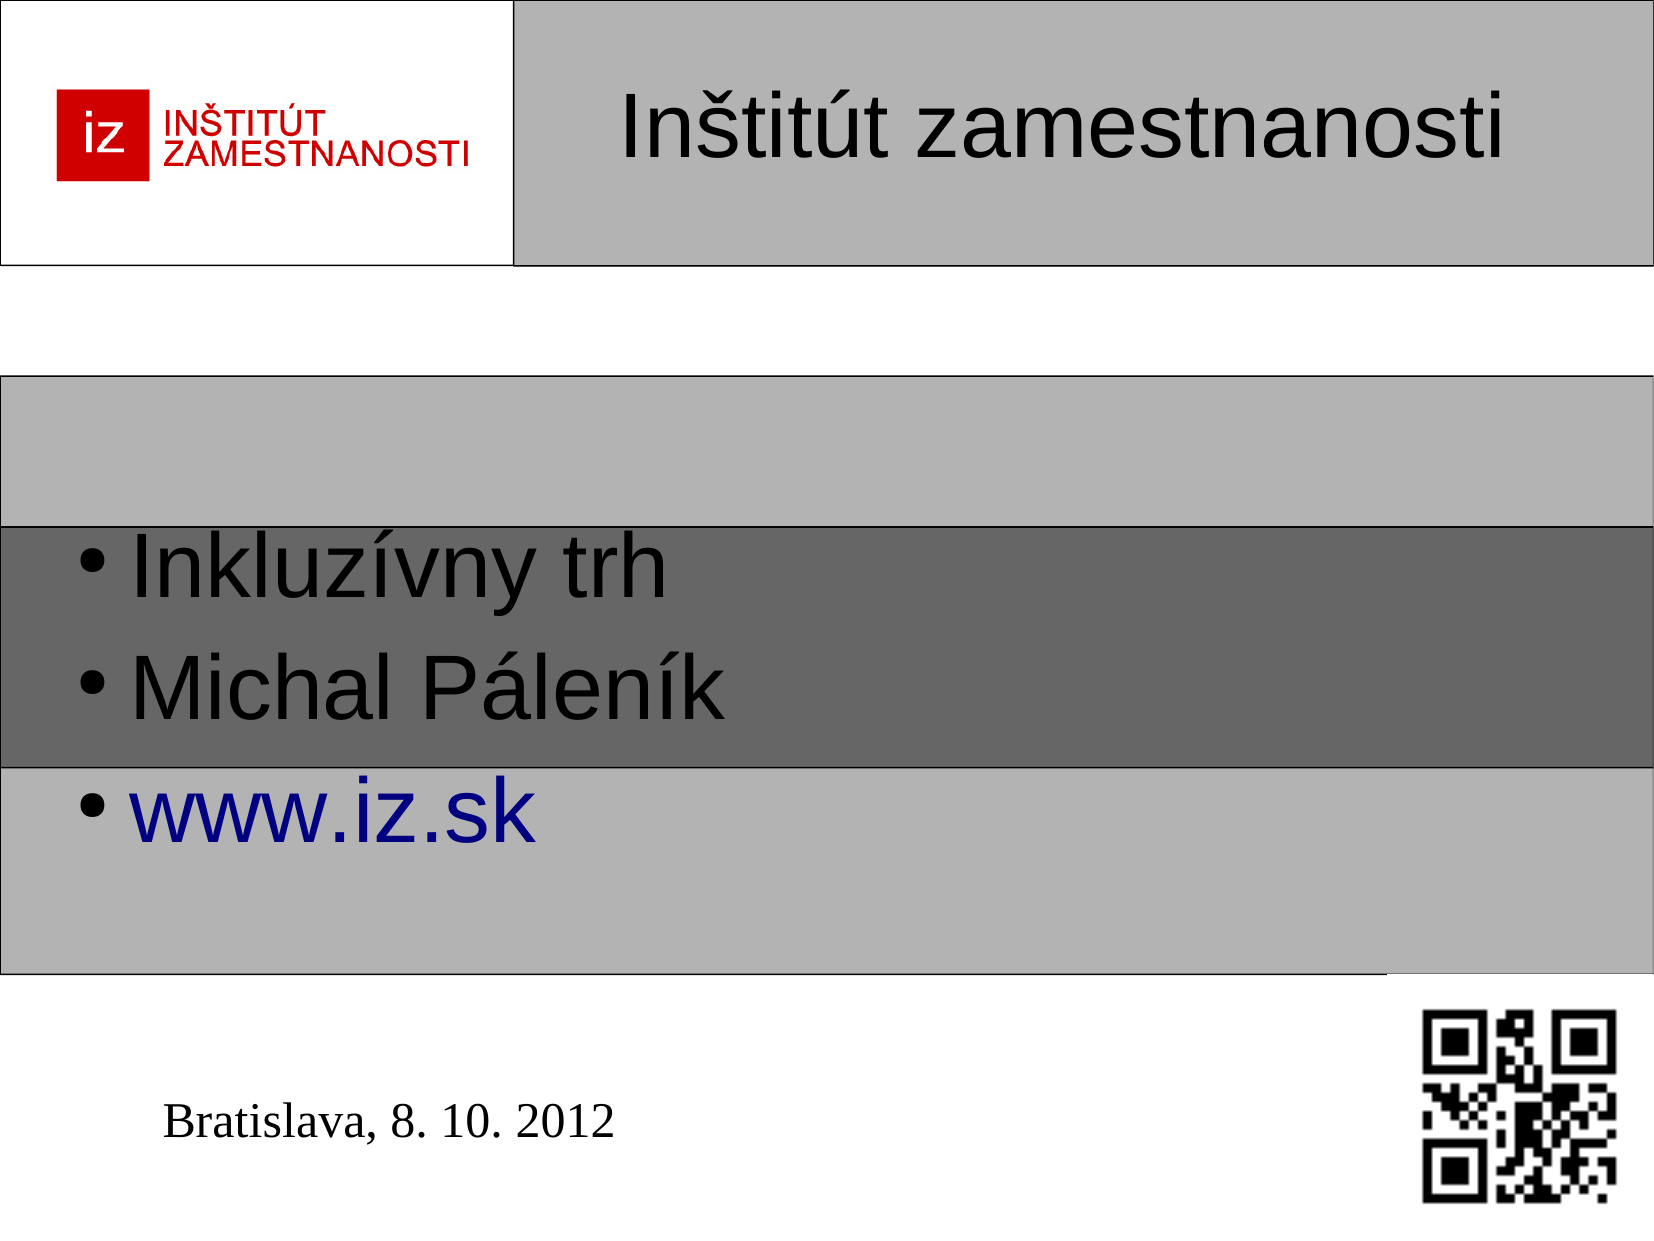

# Inštitút zamestnanosti
Inkluzívny trh
Michal Páleník
www.iz.sk
Bratislava, 8. 10. 2012